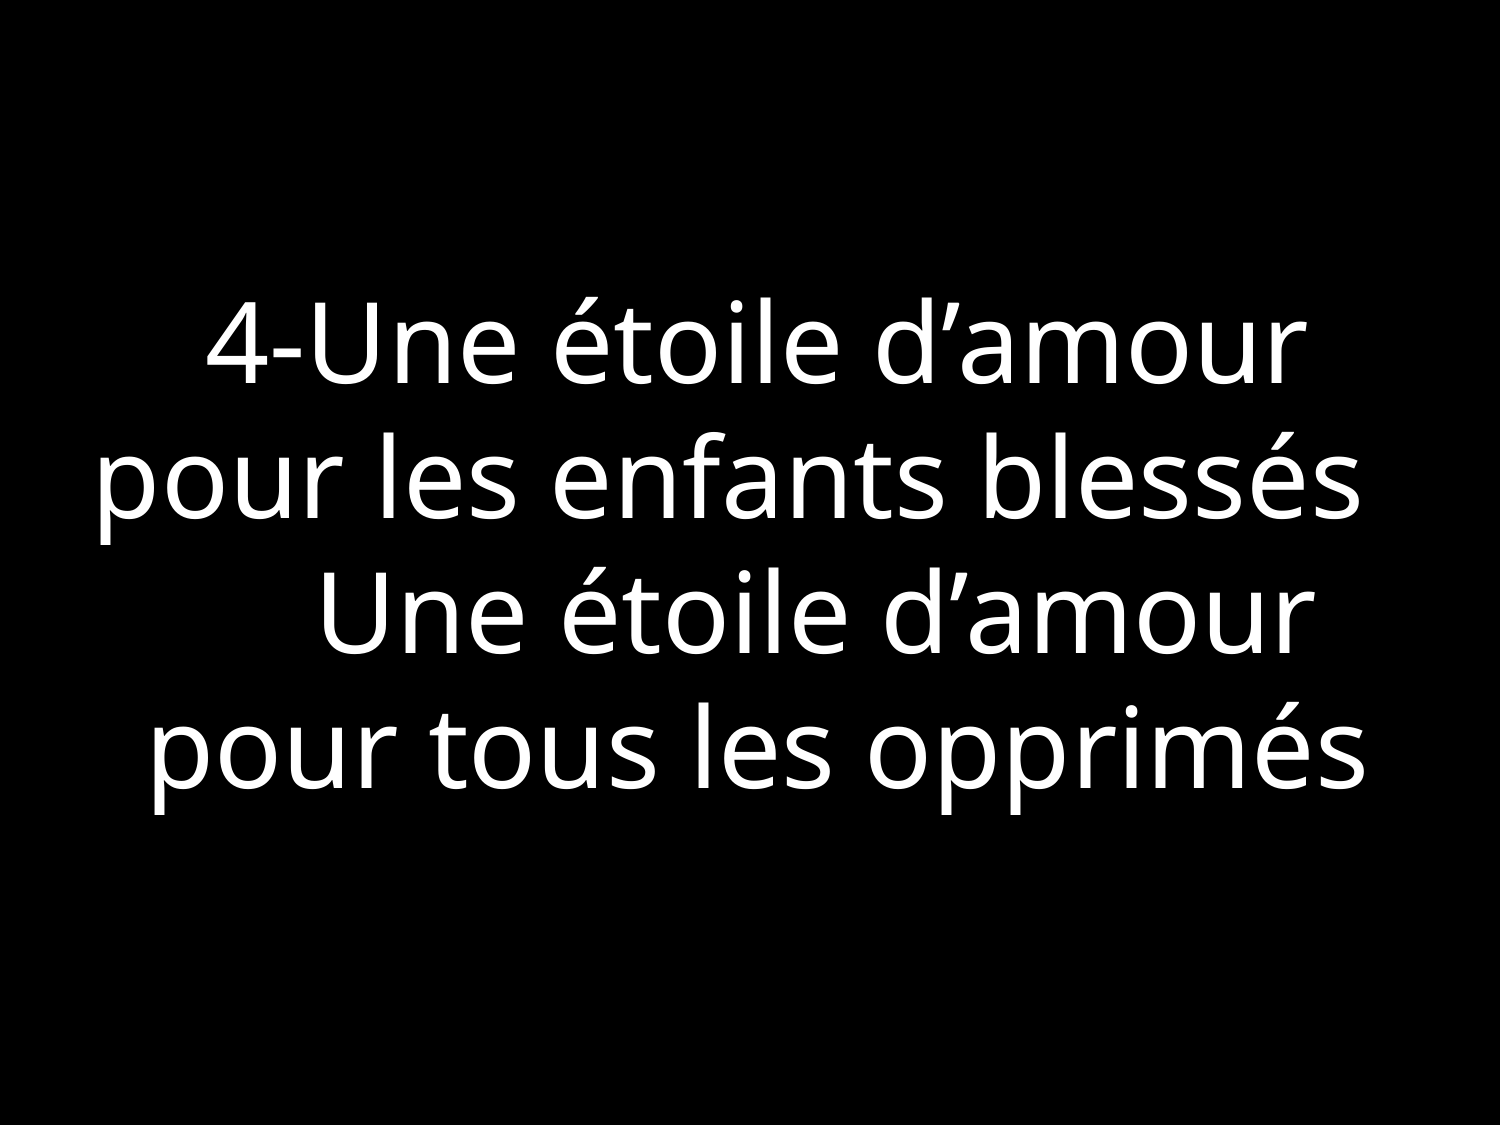

# 4-Une étoile d’amour pour les enfants blessés Une étoile d’amour pour tous les opprimés